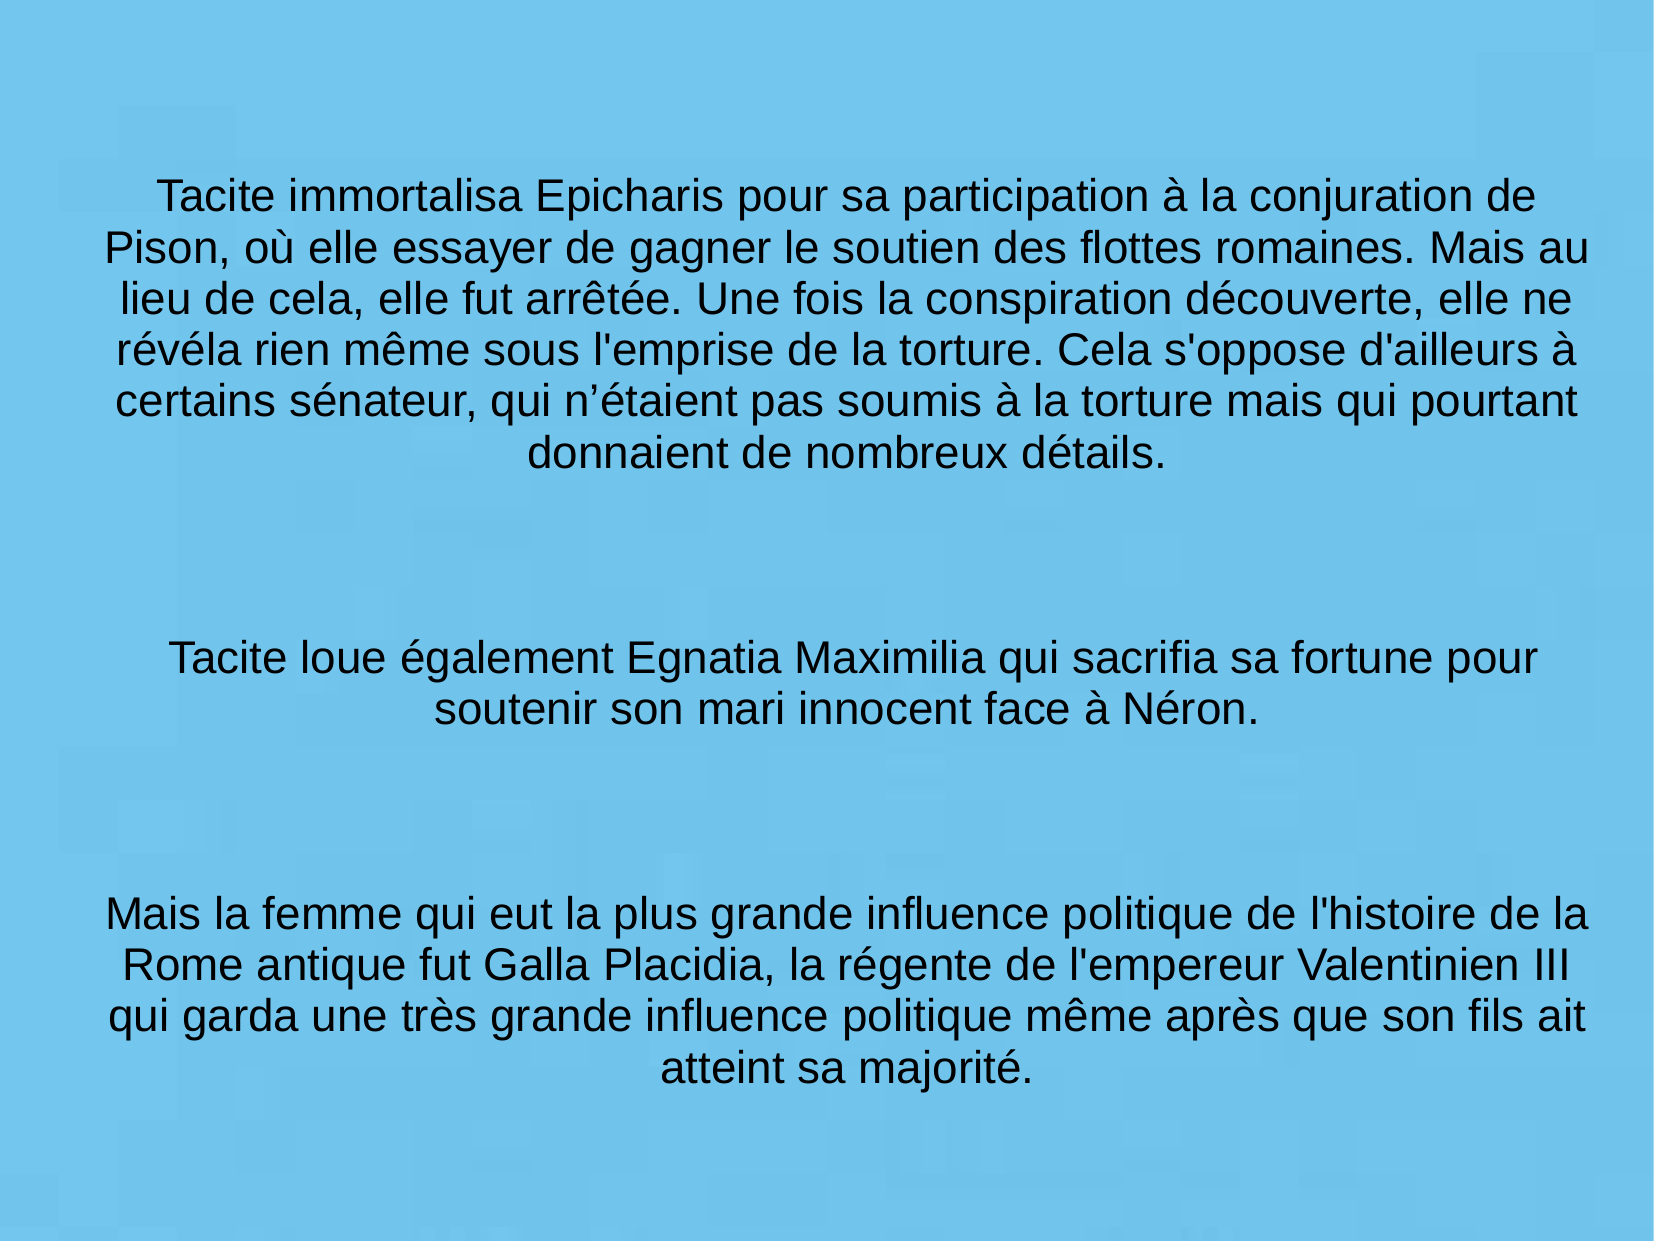

# Tacite immortalisa Epicharis pour sa participation à la conjuration de Pison, où elle essayer de gagner le soutien des flottes romaines. Mais au lieu de cela, elle fut arrêtée. Une fois la conspiration découverte, elle ne révéla rien même sous l'emprise de la torture. Cela s'oppose d'ailleurs à certains sénateur, qui n’étaient pas soumis à la torture mais qui pourtant donnaient de nombreux détails.
 Tacite loue également Egnatia Maximilia qui sacrifia sa fortune pour soutenir son mari innocent face à Néron.
Mais la femme qui eut la plus grande influence politique de l'histoire de la Rome antique fut Galla Placidia, la régente de l'empereur Valentinien III qui garda une très grande influence politique même après que son fils ait atteint sa majorité.